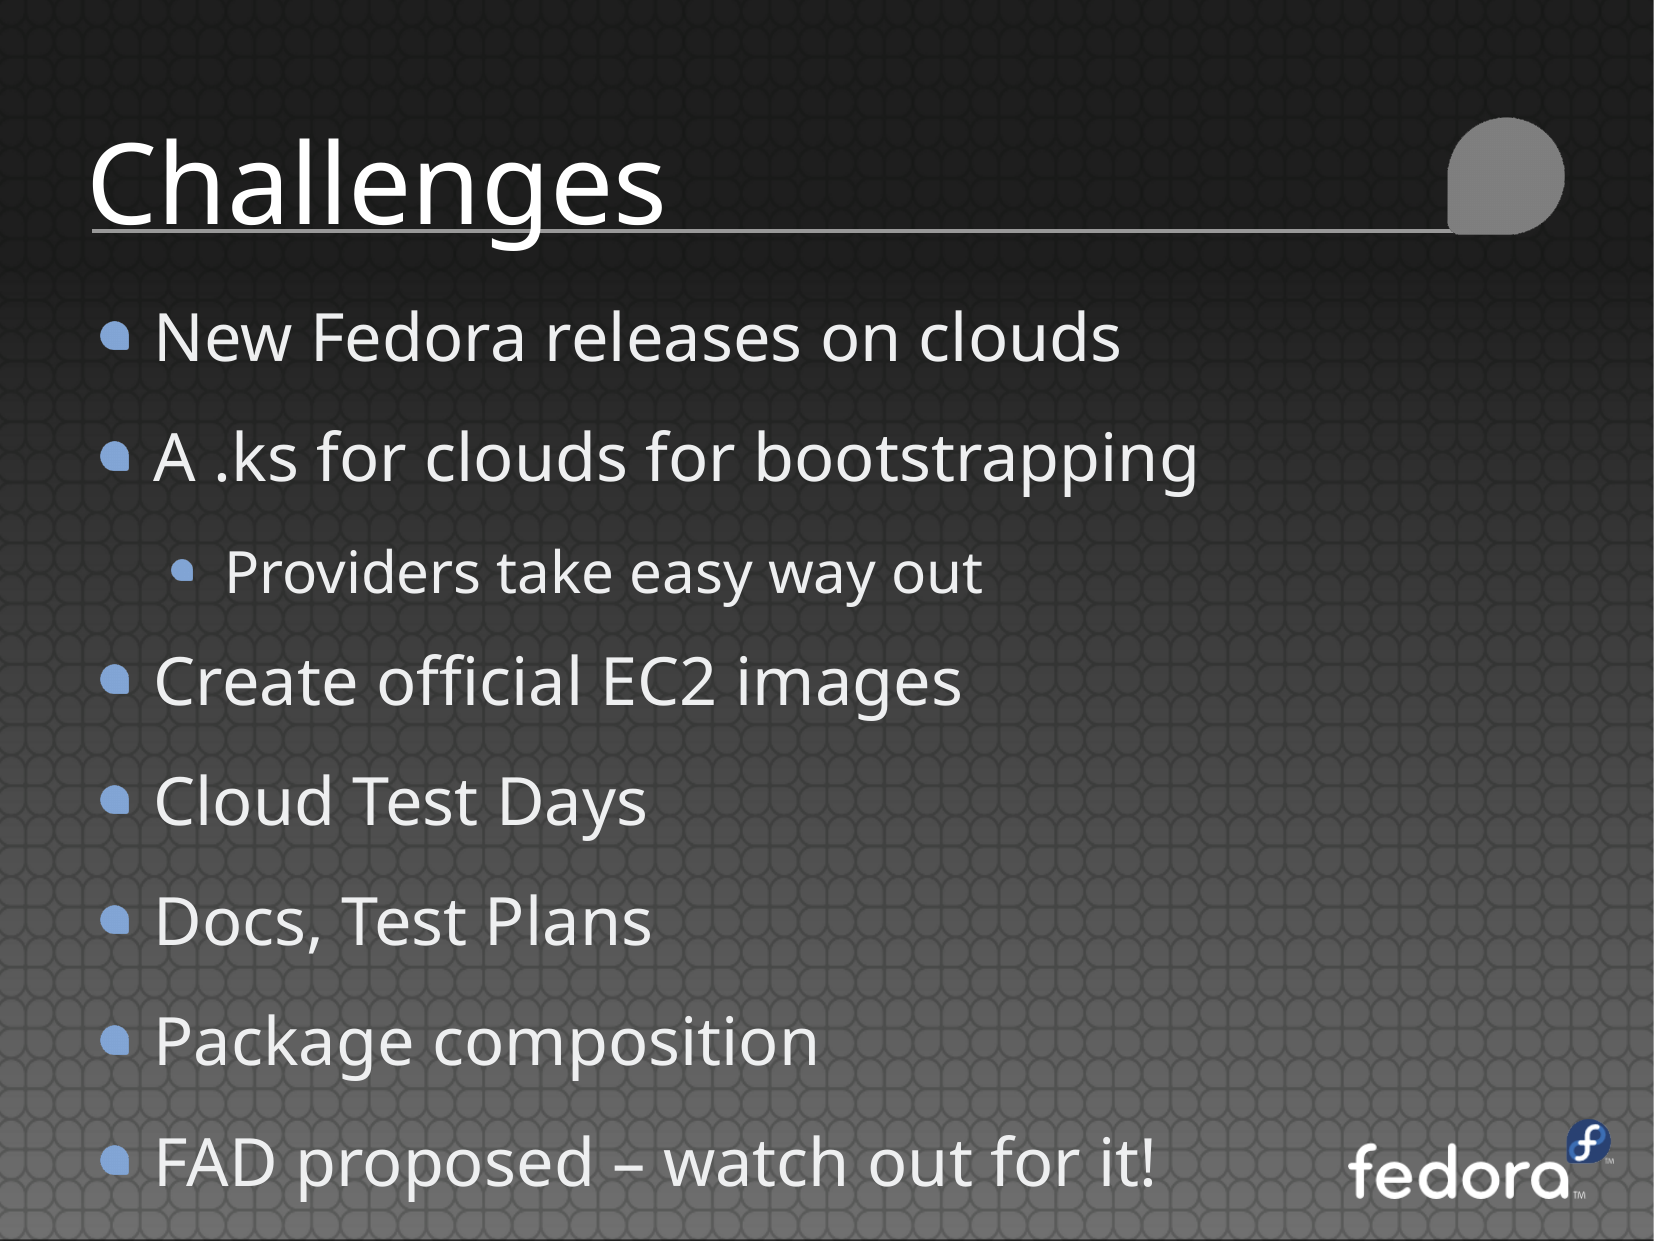

# Challenges
New Fedora releases on clouds
A .ks for clouds for bootstrapping
Providers take easy way out
Create official EC2 images
Cloud Test Days
Docs, Test Plans
Package composition
FAD proposed – watch out for it!